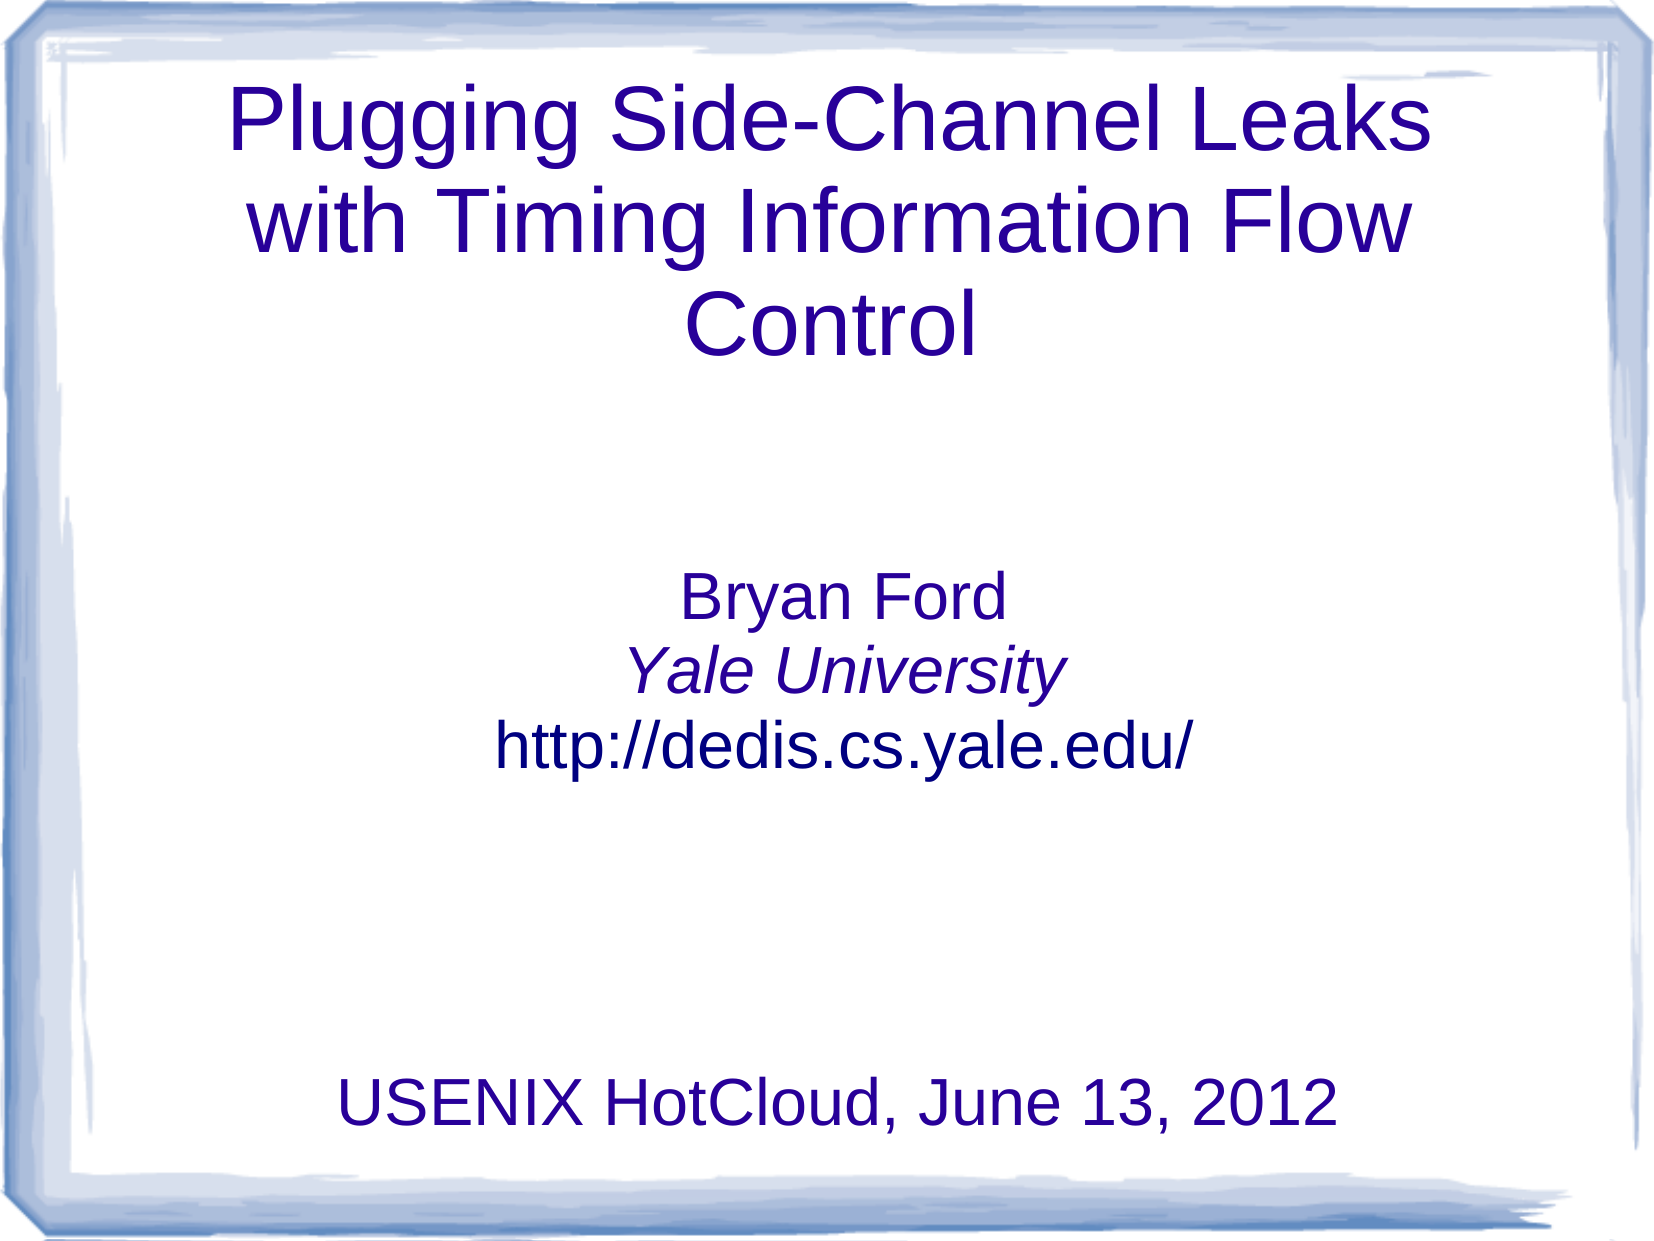

# Plugging Side-Channel Leaks with Timing Information Flow Control
Bryan Ford
Yale University
http://dedis.cs.yale.edu/
USENIX HotCloud, June 13, 2012